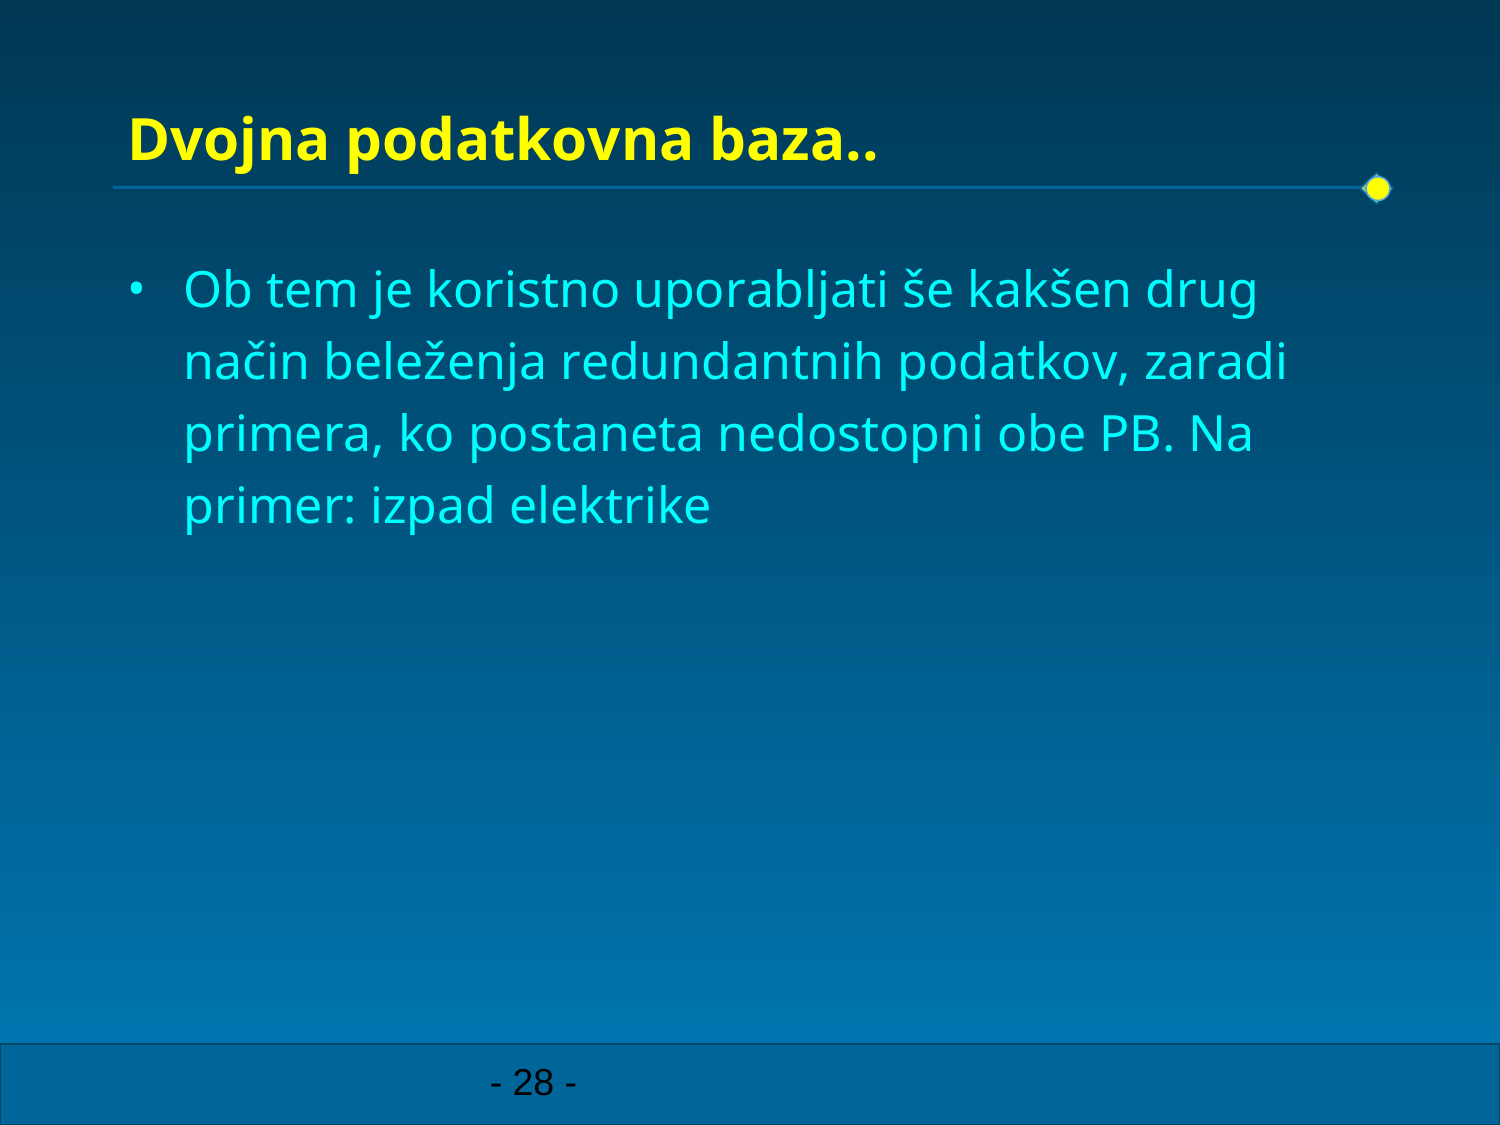

# Dvojna podatkovna baza..
Ob tem je koristno uporabljati še kakšen drug način beleženja redundantnih podatkov, zaradi primera, ko postaneta nedostopni obe PB. Na primer: izpad elektrike